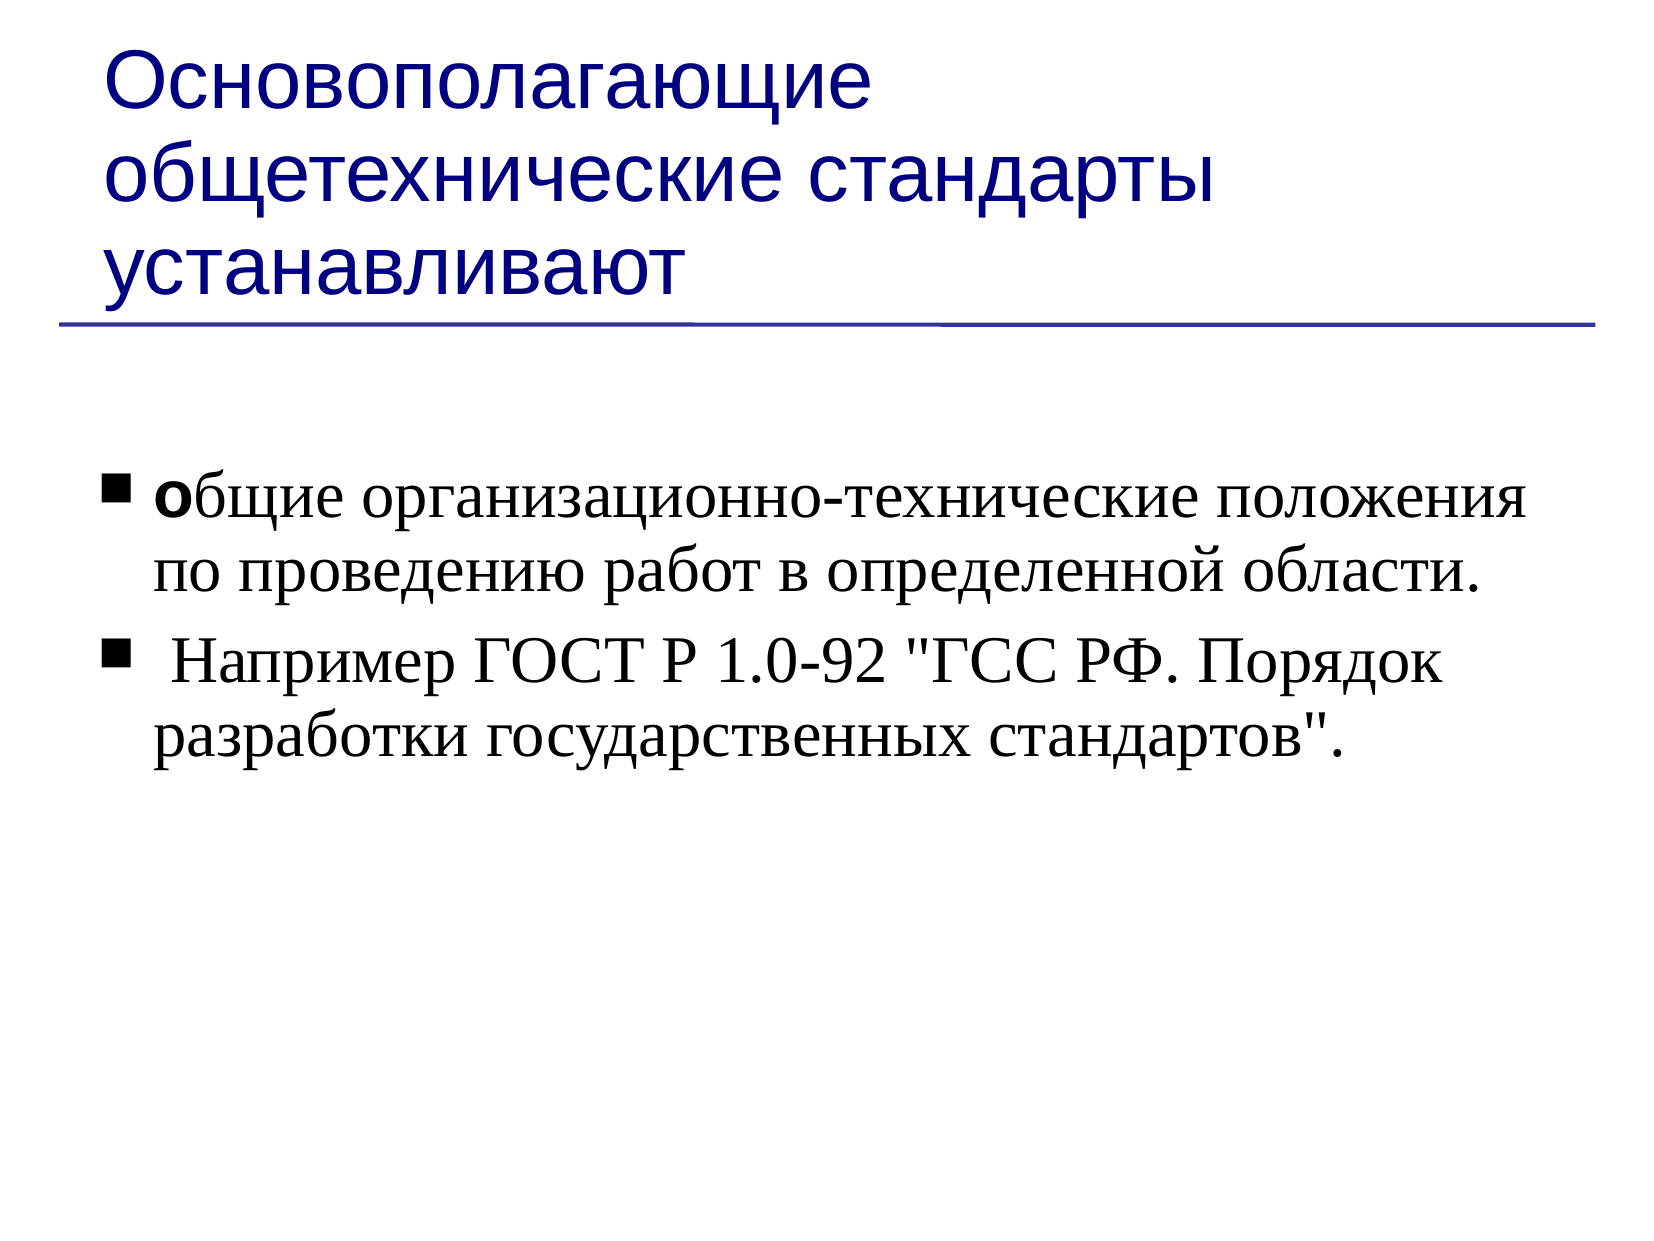

# Основополагающие общетехнические стандарты устанавливают
общие организационно-технические положения по проведению работ в определенной области.
 Например ГОСТ Р 1.0-92 "ГСС РФ. Порядок разработки государственных стандартов".